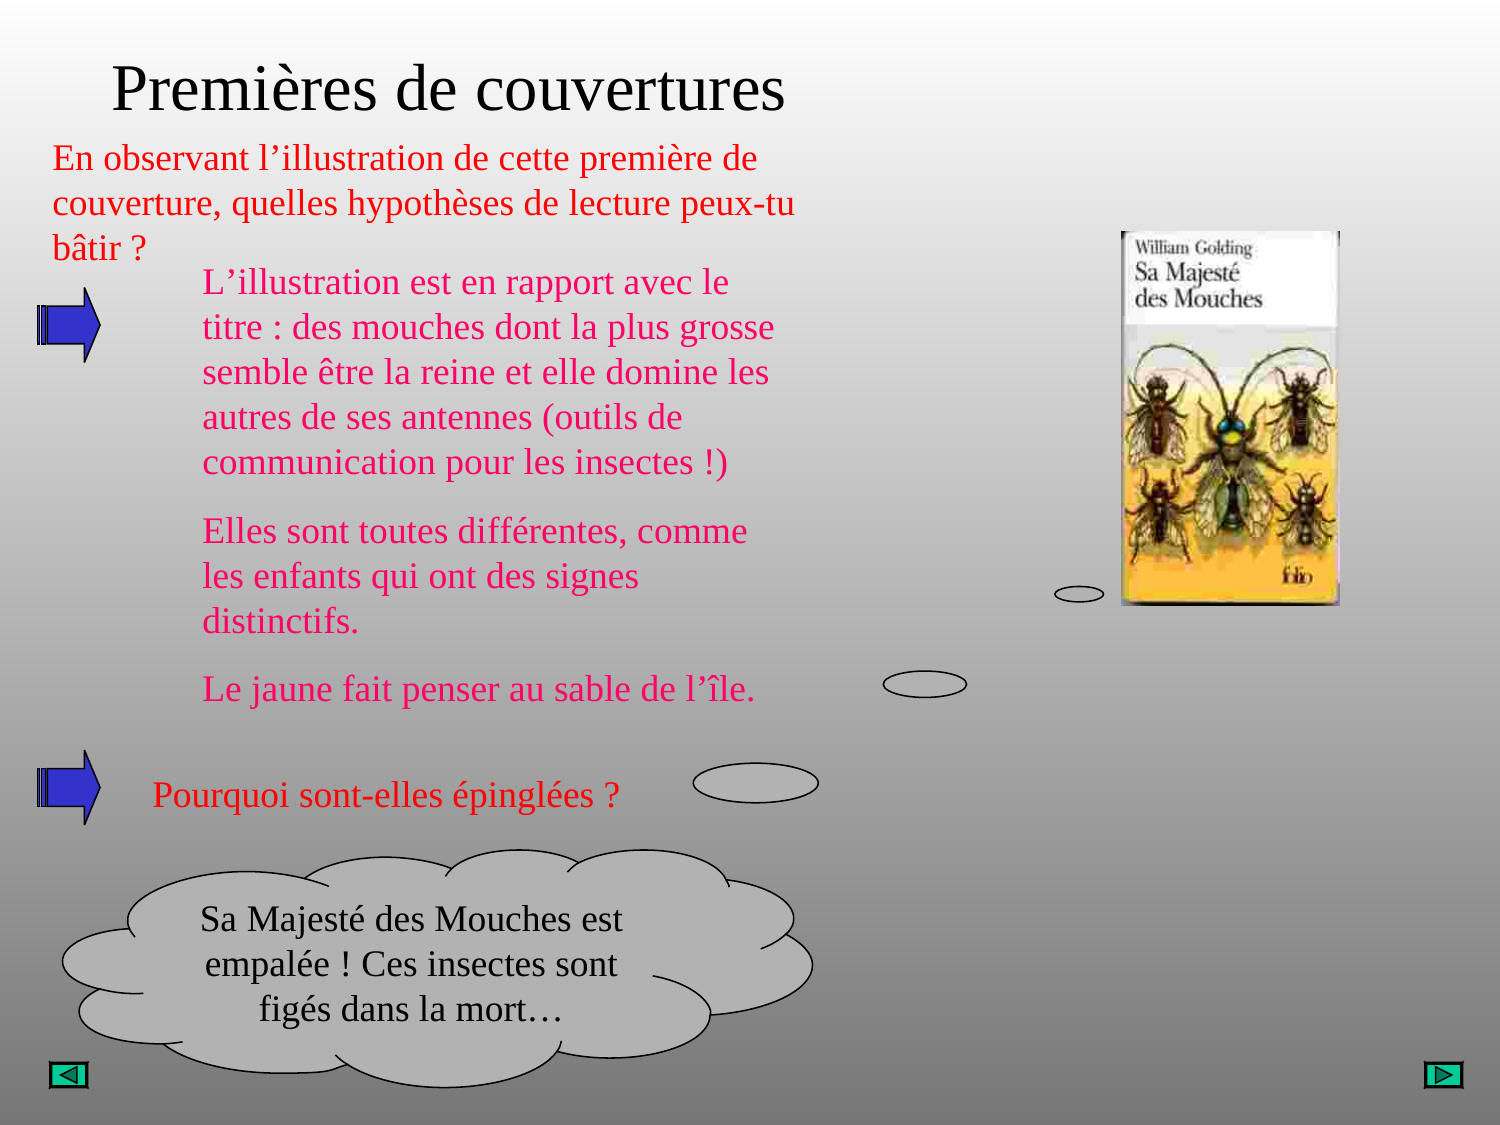

# Premières de couvertures
En observant l’illustration de cette première de couverture, quelles hypothèses de lecture peux-tu bâtir ?
L’illustration est en rapport avec le titre : des mouches dont la plus grosse semble être la reine et elle domine les autres de ses antennes (outils de communication pour les insectes !)
Elles sont toutes différentes, comme les enfants qui ont des signes distinctifs.
Le jaune fait penser au sable de l’île.
Pourquoi sont-elles épinglées ?
Sa Majesté des Mouches est empalée ! Ces insectes sont figés dans la mort…